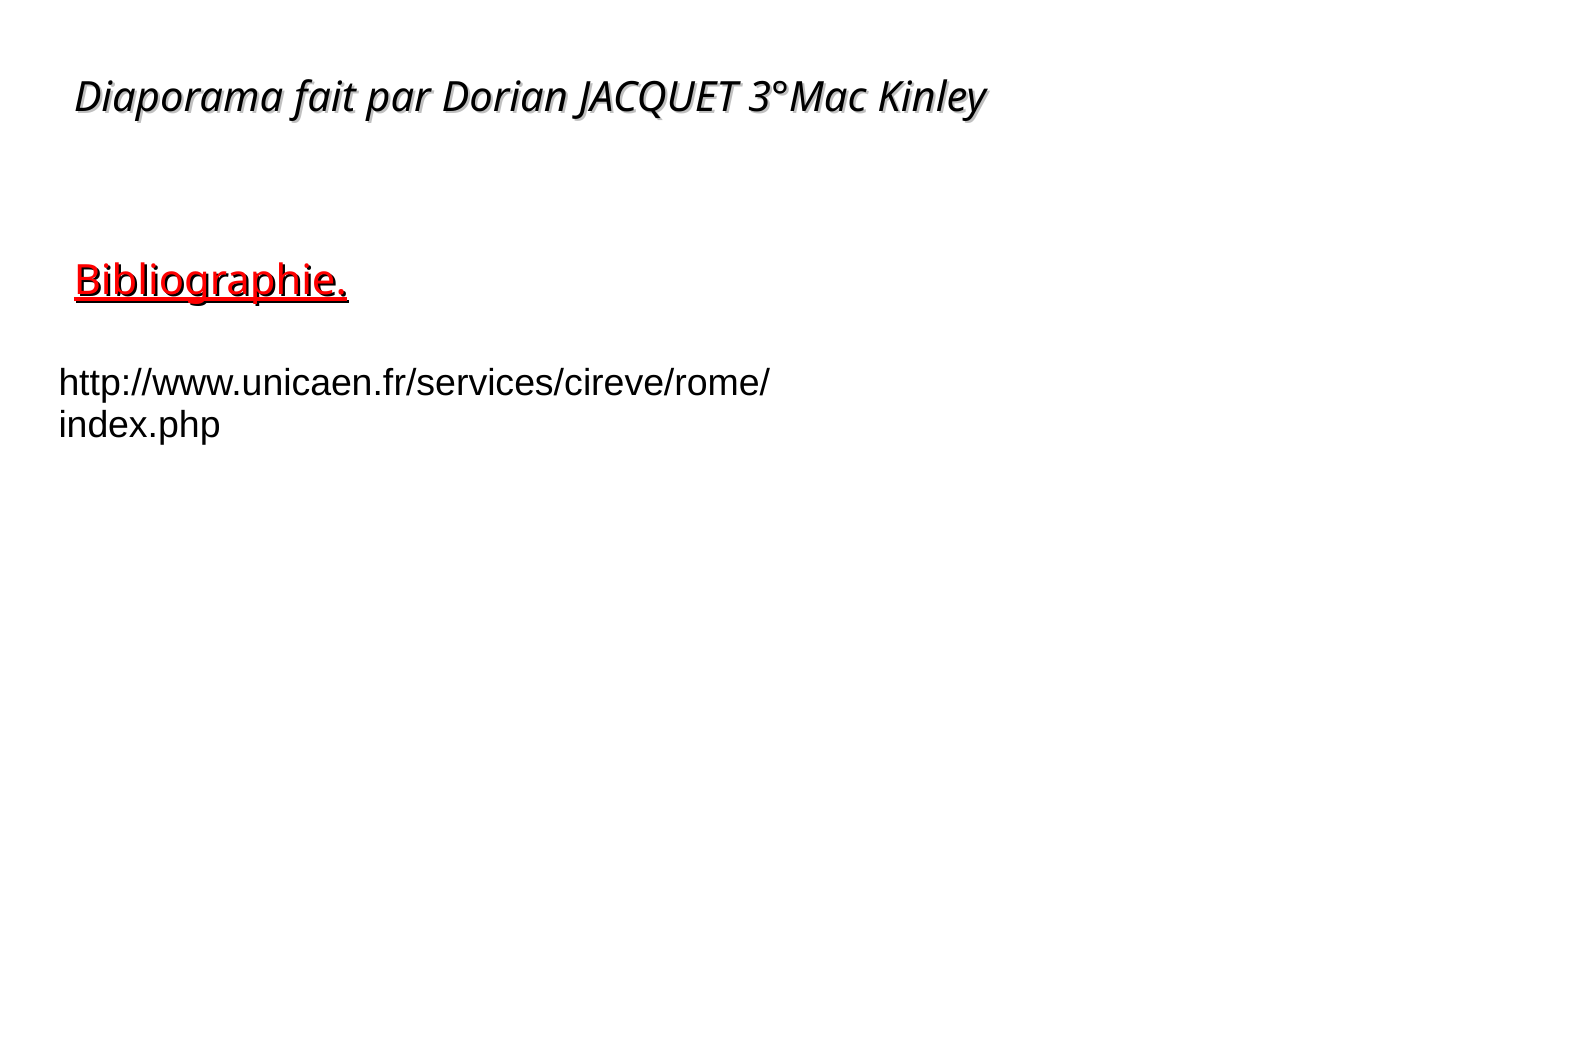

Diaporama fait par Dorian JACQUET 3°Mac Kinley
Bibliographie.
http://www.unicaen.fr/services/cireve/rome/index.php